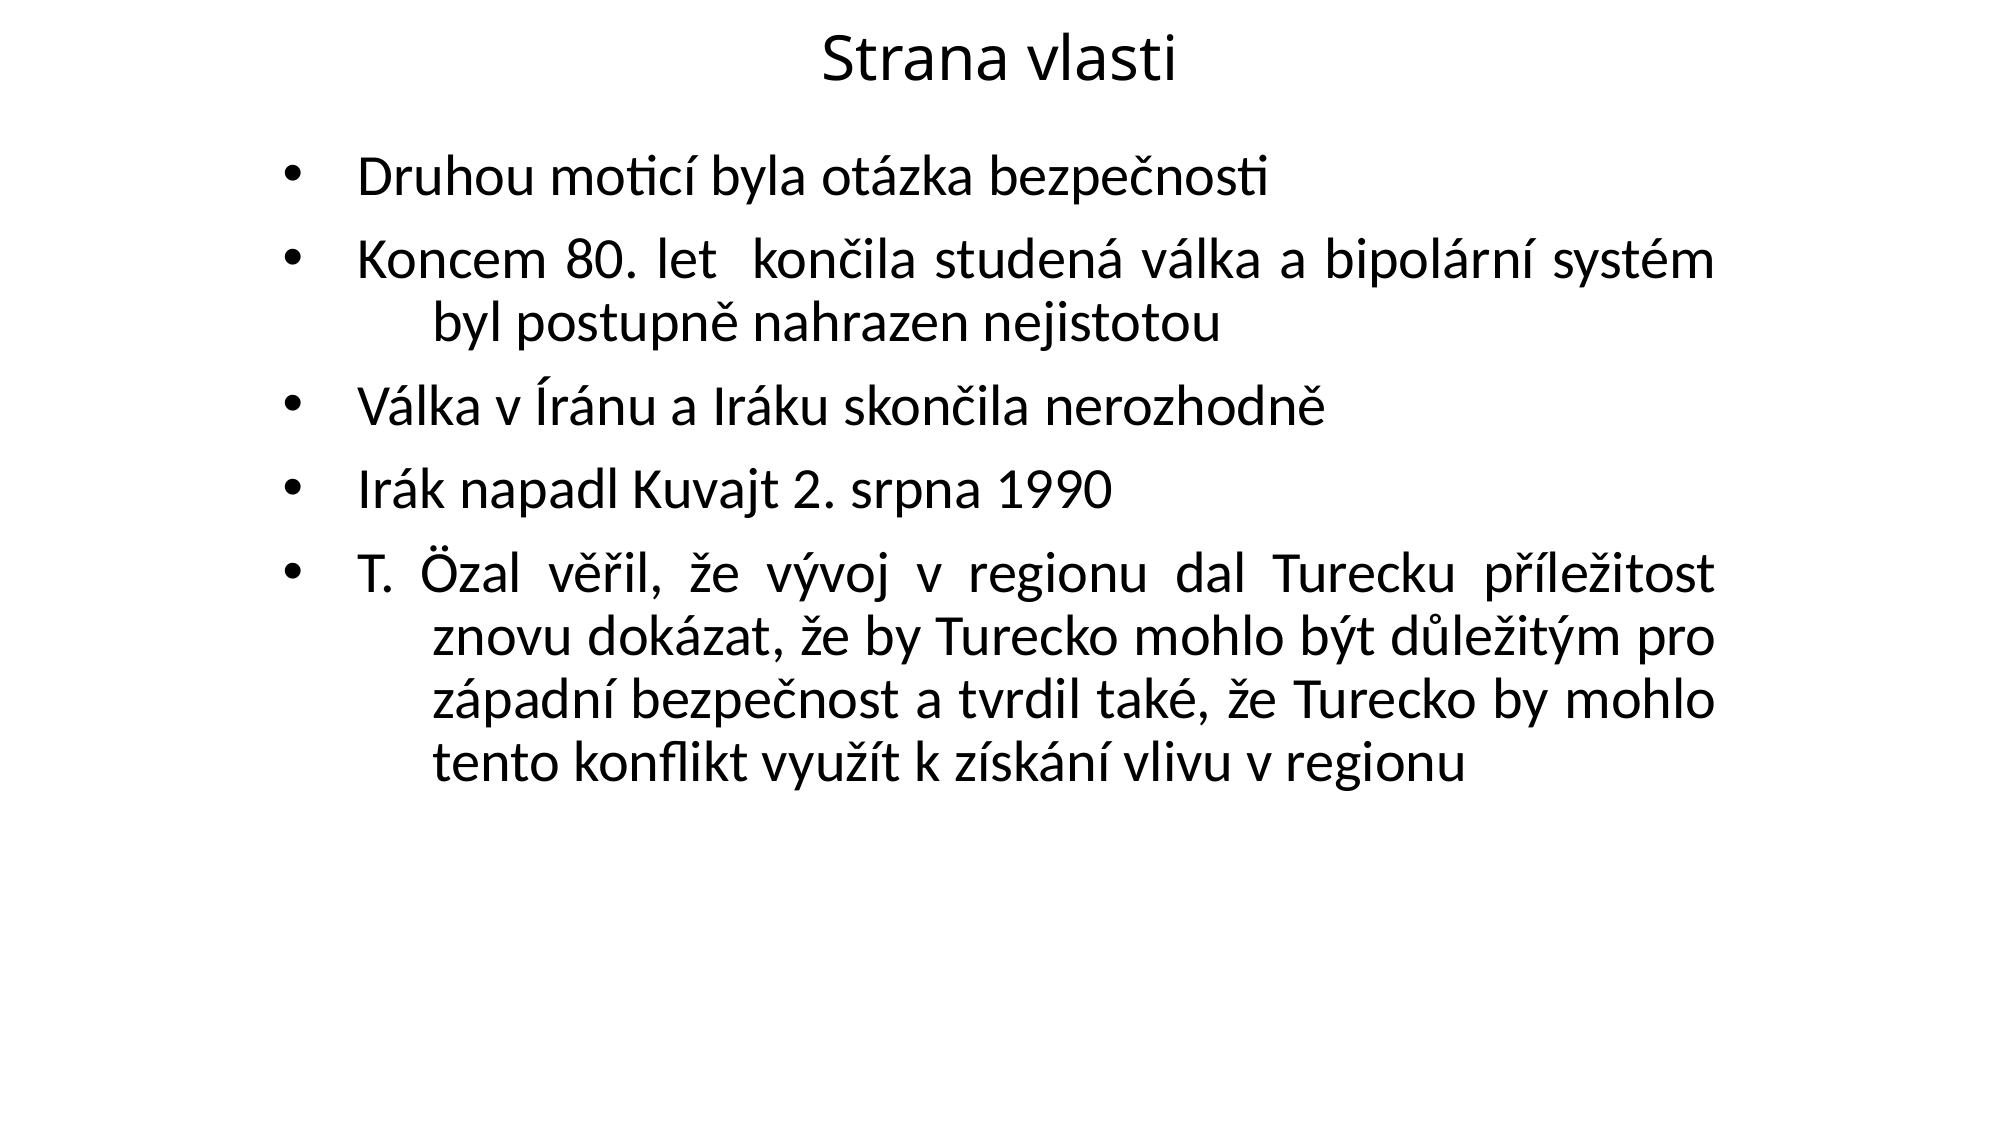

# Strana vlasti
Druhou moticí byla otázka bezpečnosti
Koncem 80. let končila studená válka a bipolární systém byl postupně nahrazen nejistotou
Válka v Íránu a Iráku skončila nerozhodně
Irák napadl Kuvajt 2. srpna 1990
T. Özal věřil, že vývoj v regionu dal Turecku příležitost znovu dokázat, že by Turecko mohlo být důležitým pro západní bezpečnost a tvrdil také, že Turecko by mohlo tento konflikt využít k získání vlivu v regionu